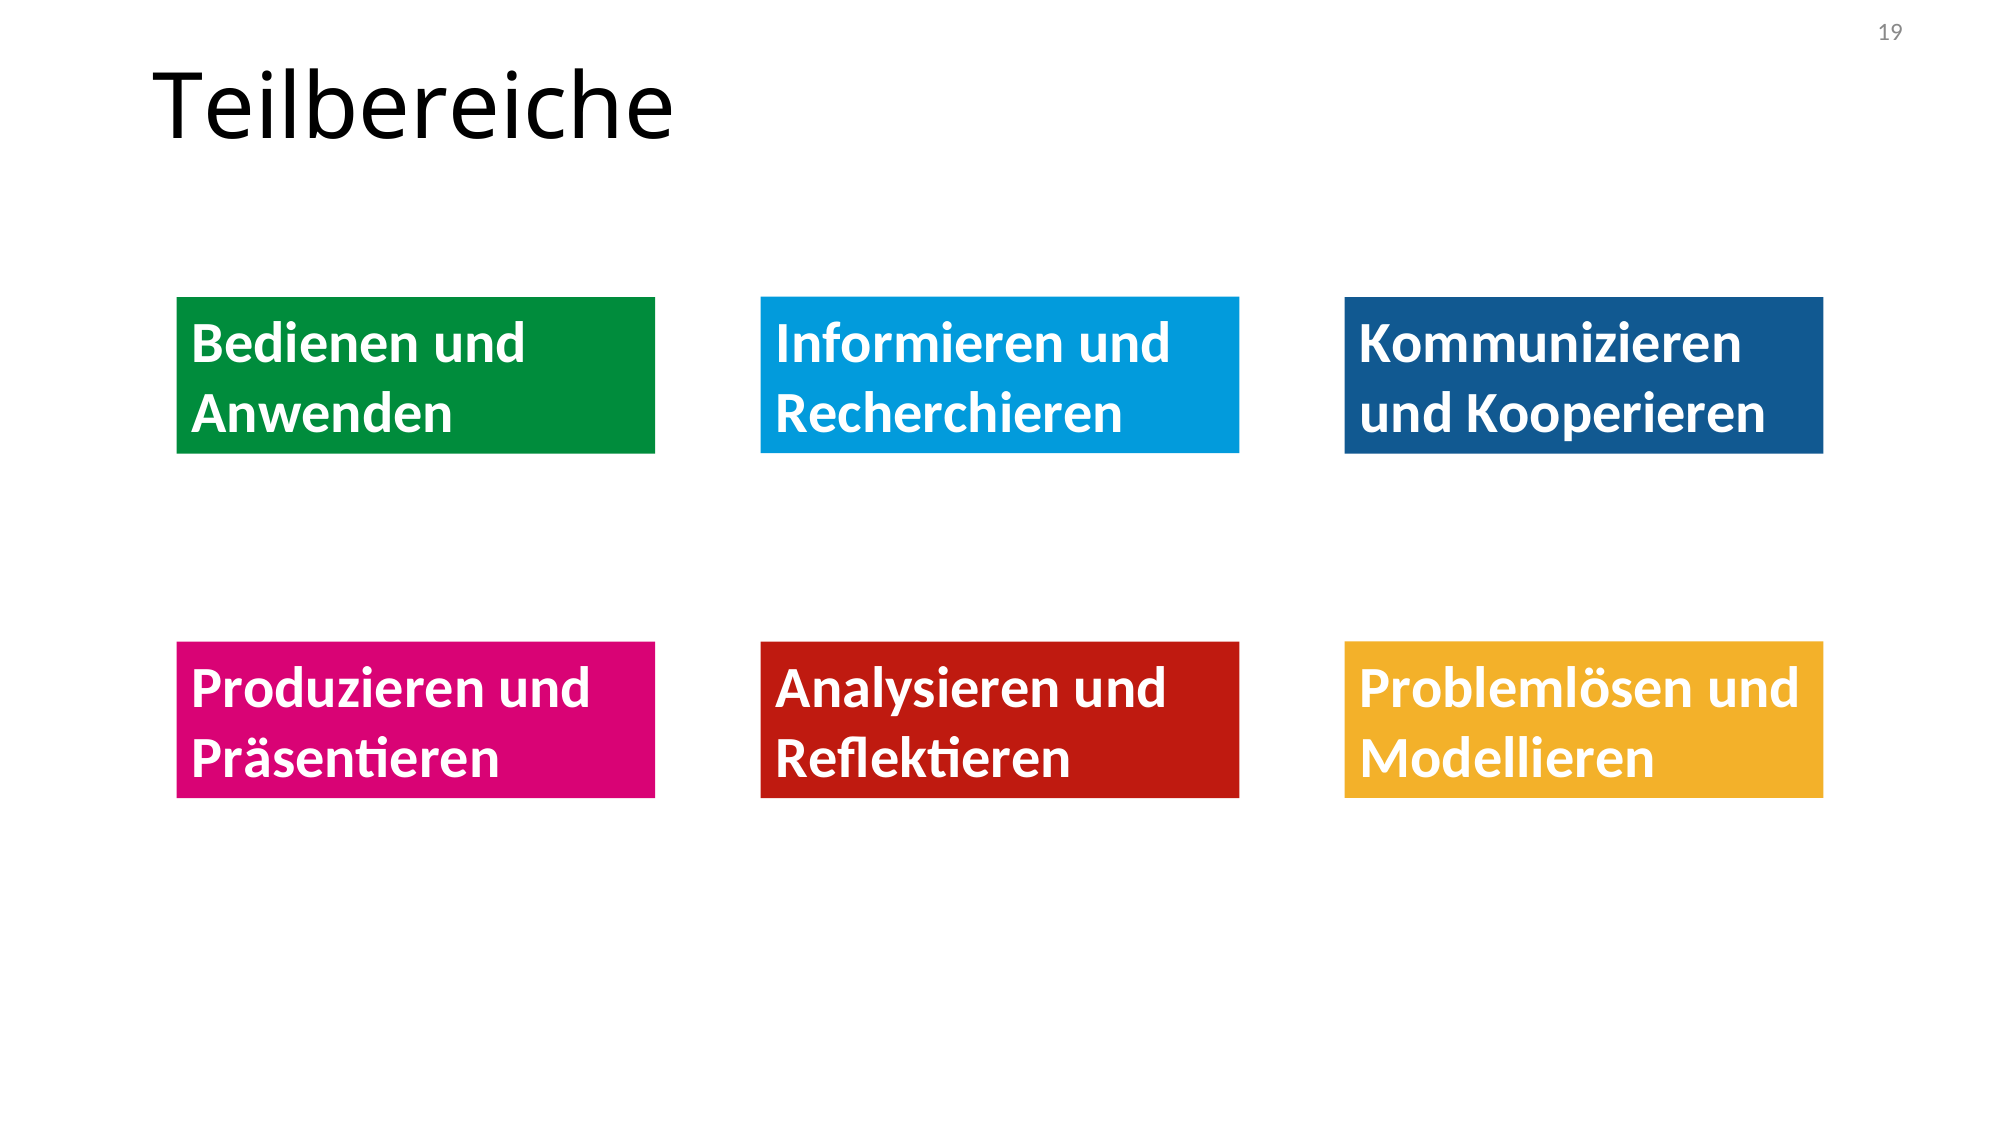

# Teilbereiche
19
Informieren und Recherchieren
Bedienen und Anwenden
Kommunizieren und Kooperieren
Problemlösen und Modellieren
Produzieren und Präsentieren
Analysieren und Reflektieren